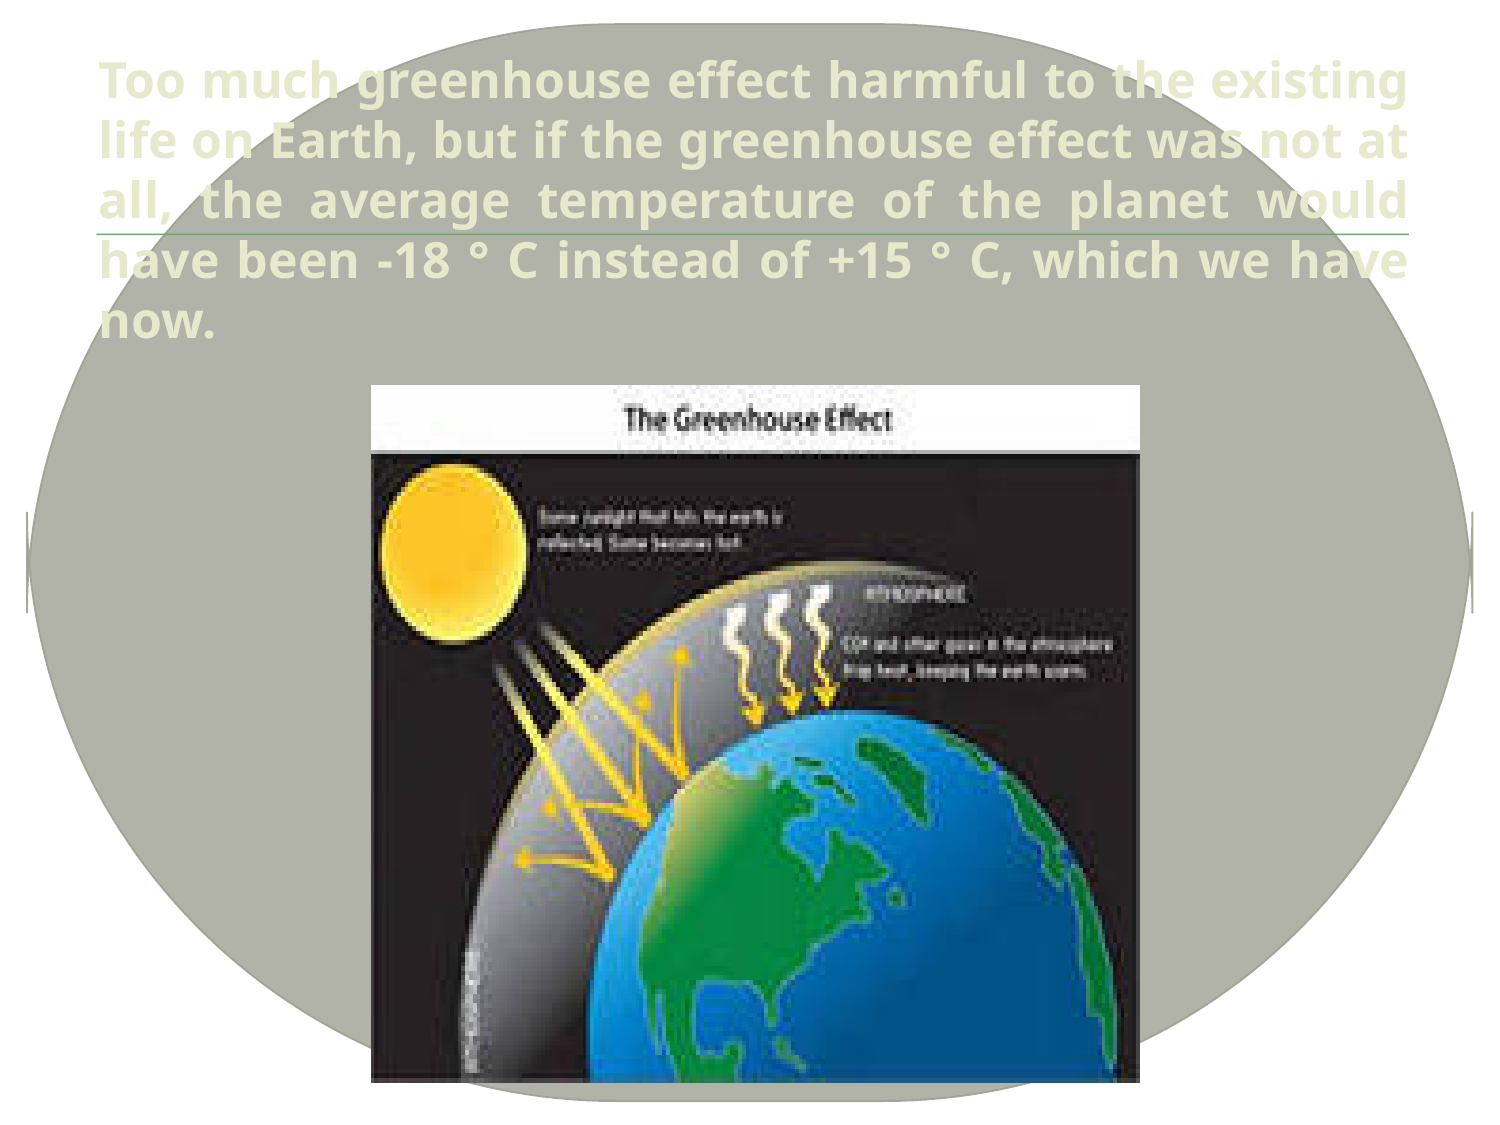

# Too much greenhouse effect harmful to the existing life on Earth, but if the greenhouse effect was not at all, the average temperature of the planet would have been -18 ° C instead of +15 ° C, which we have now.